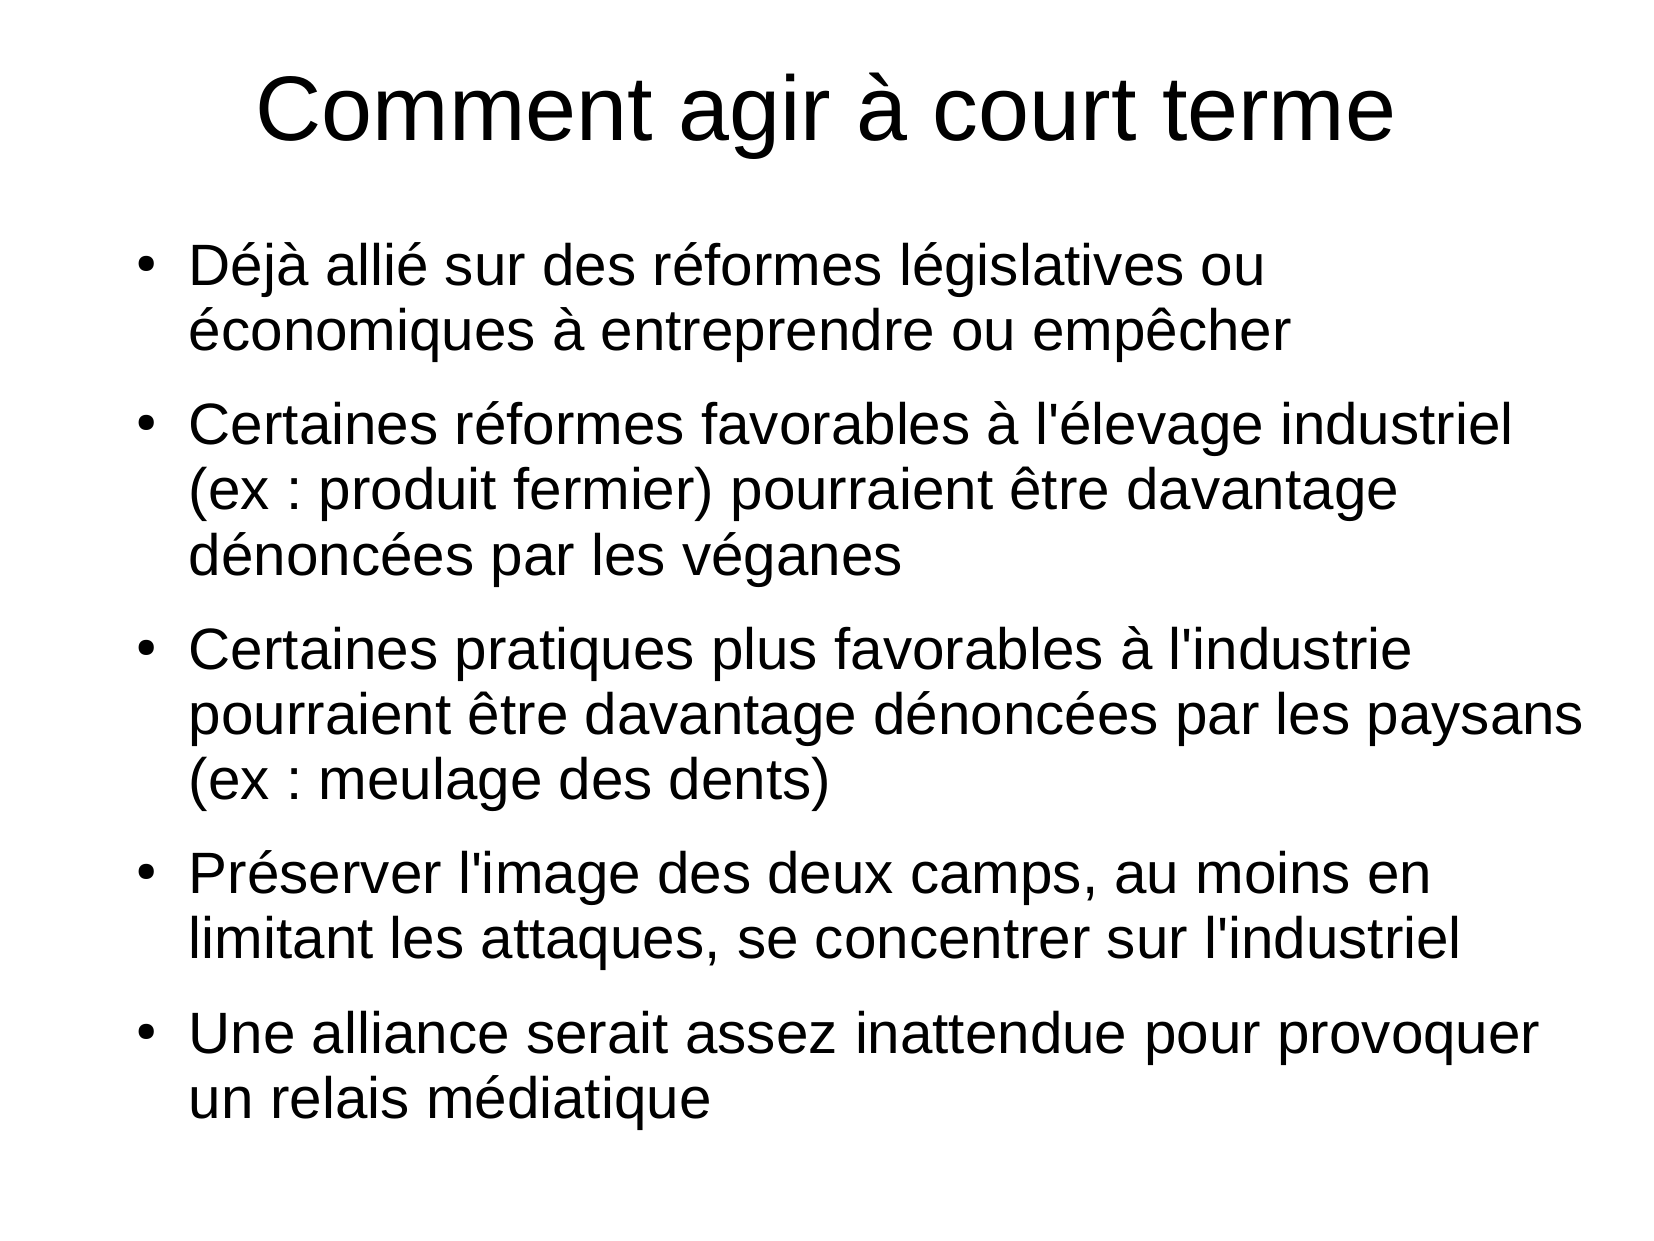

# Comment agir à court terme
Déjà allié sur des réformes législatives ou économiques à entreprendre ou empêcher
Certaines réformes favorables à l'élevage industriel (ex : produit fermier) pourraient être davantage dénoncées par les véganes
Certaines pratiques plus favorables à l'industrie pourraient être davantage dénoncées par les paysans (ex : meulage des dents)
Préserver l'image des deux camps, au moins en limitant les attaques, se concentrer sur l'industriel
Une alliance serait assez inattendue pour provoquer un relais médiatique